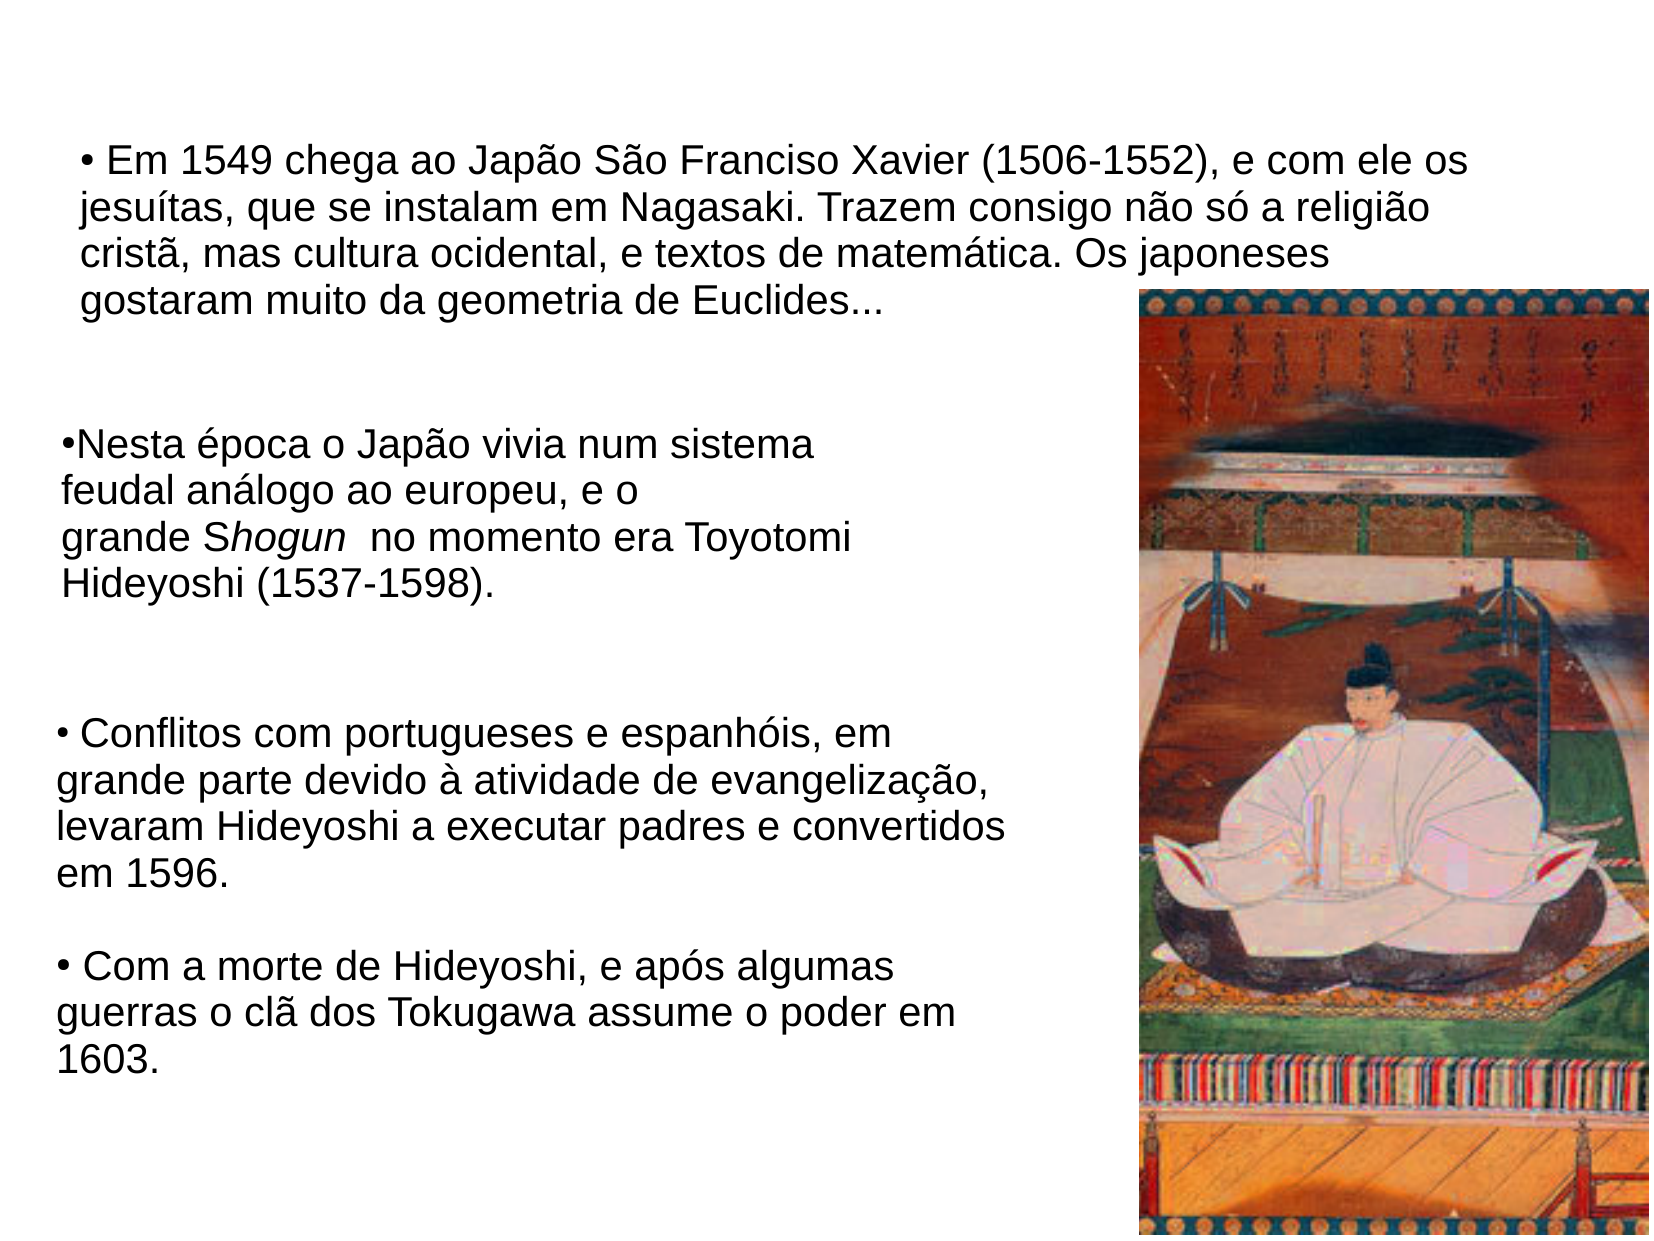

Em 1549 chega ao Japão São Franciso Xavier (1506-1552), e com ele os
jesuítas, que se instalam em Nagasaki. Trazem consigo não só a religião
cristã, mas cultura ocidental, e textos de matemática. Os japoneses
gostaram muito da geometria de Euclides...
Nesta época o Japão vivia num sistema feudal análogo ao europeu, e o
grande Shogun no momento era Toyotomi Hideyoshi (1537-1598).
 Conflitos com portugueses e espanhóis, em
grande parte devido à atividade de evangelização,
levaram Hideyoshi a executar padres e convertidos
em 1596.
 Com a morte de Hideyoshi, e após algumas
guerras o clã dos Tokugawa assume o poder em
1603.